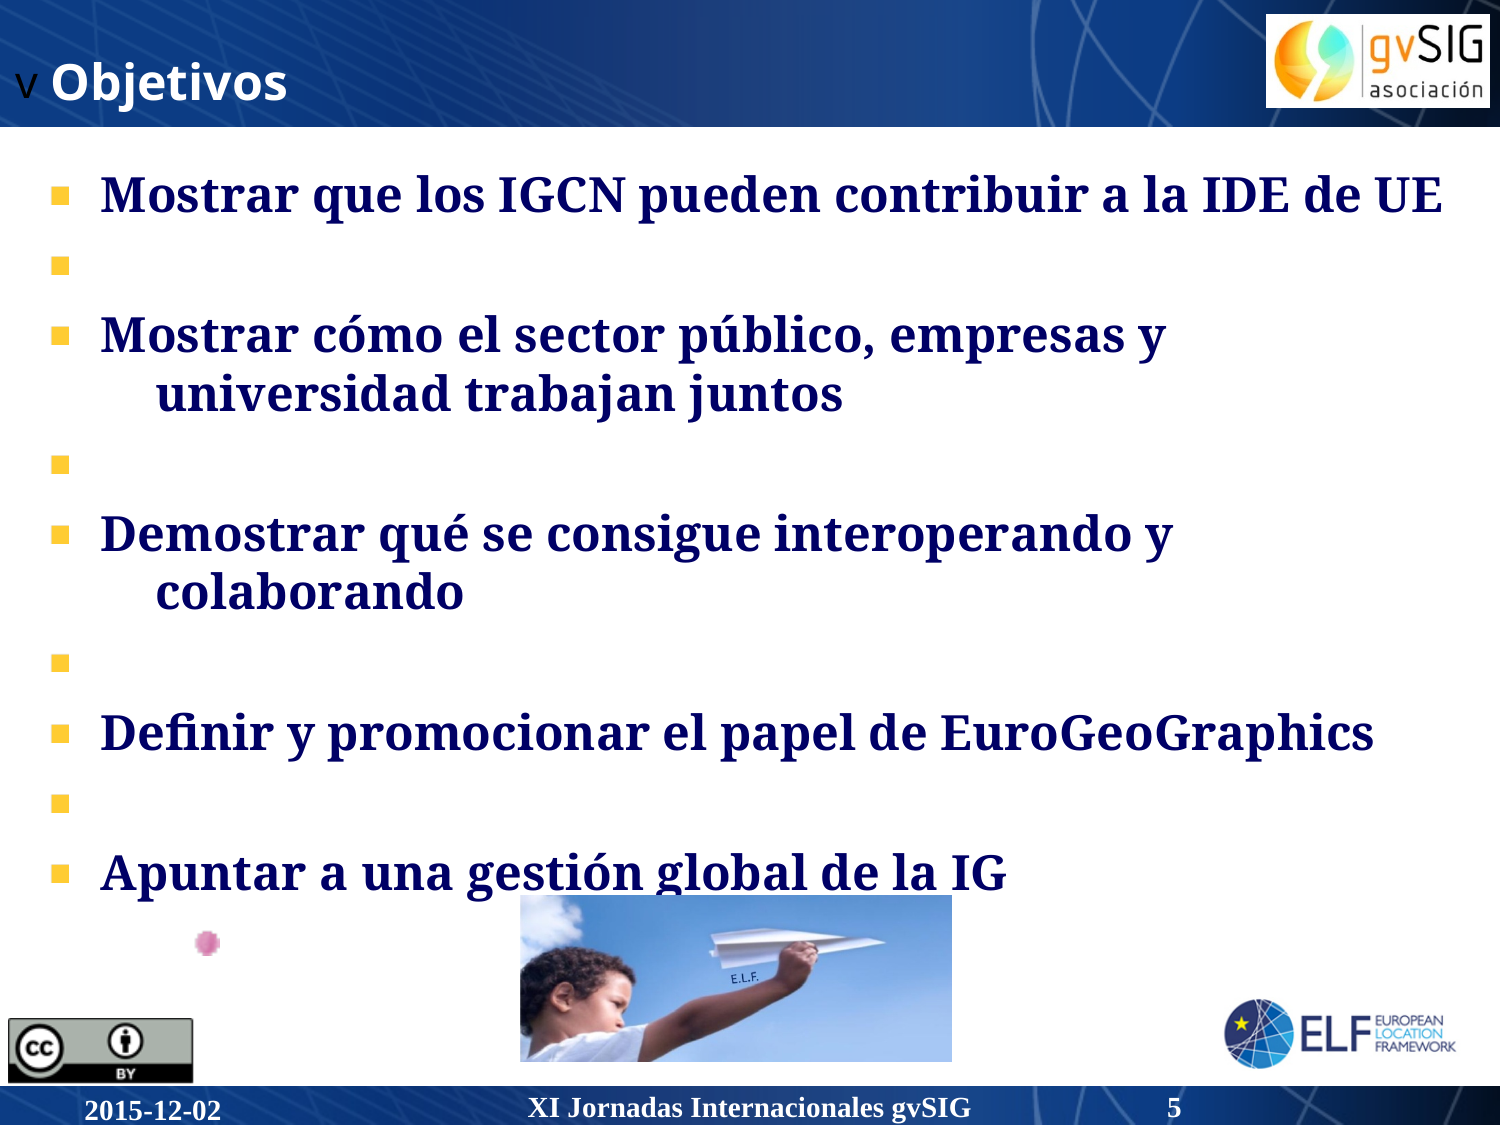

# Objetivos
Mostrar que los IGCN pueden contribuir a la IDE de UE
Mostrar cómo el sector público, empresas y universidad trabajan juntos
Demostrar qué se consigue interoperando y colaborando
Definir y promocionar el papel de EuroGeoGraphics
Apuntar a una gestión global de la IG